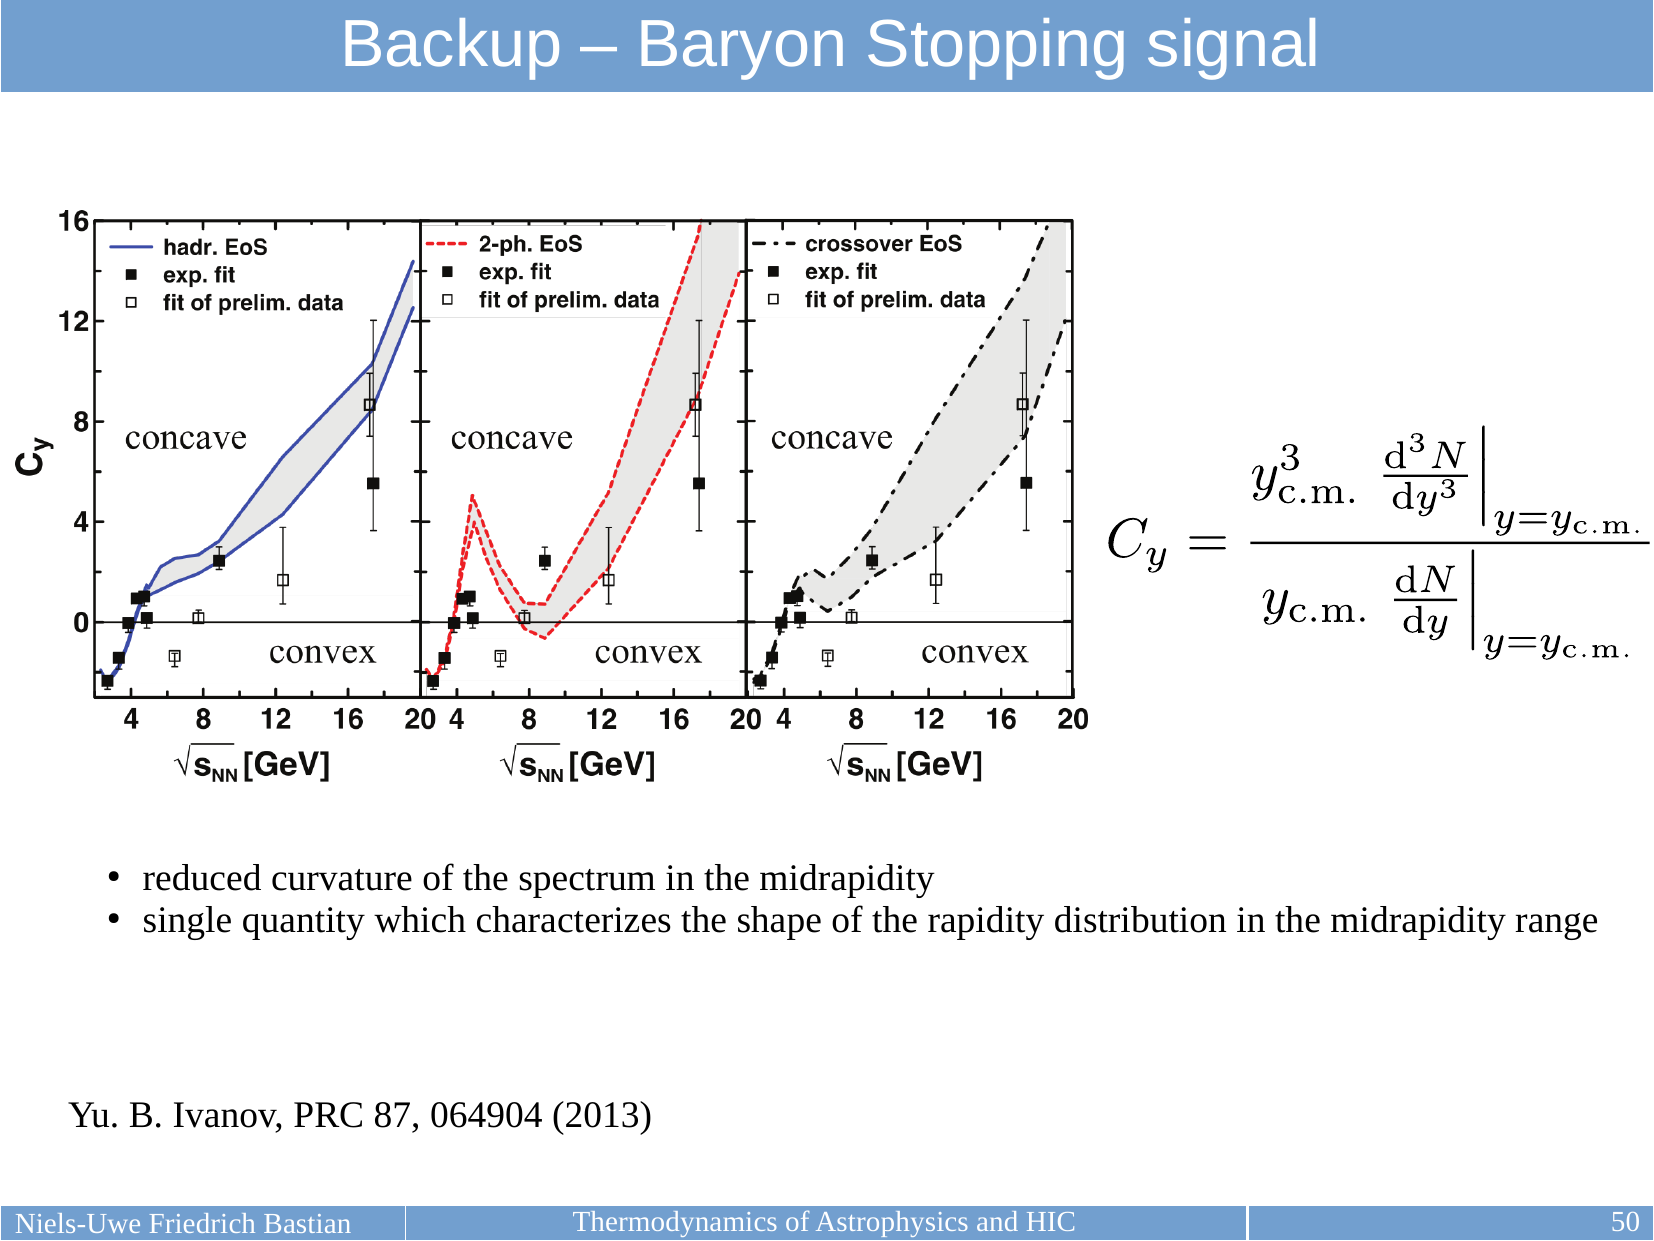

# Backup – Baryon Stopping signal
reduced curvature of the spectrum in the midrapidity
single quantity which characterizes the shape of the rapidity distribution in the midrapidity range
Yu. B. Ivanov, PRC 87, 064904 (2013)
Thermodynamics of Astrophysics and HIC
50